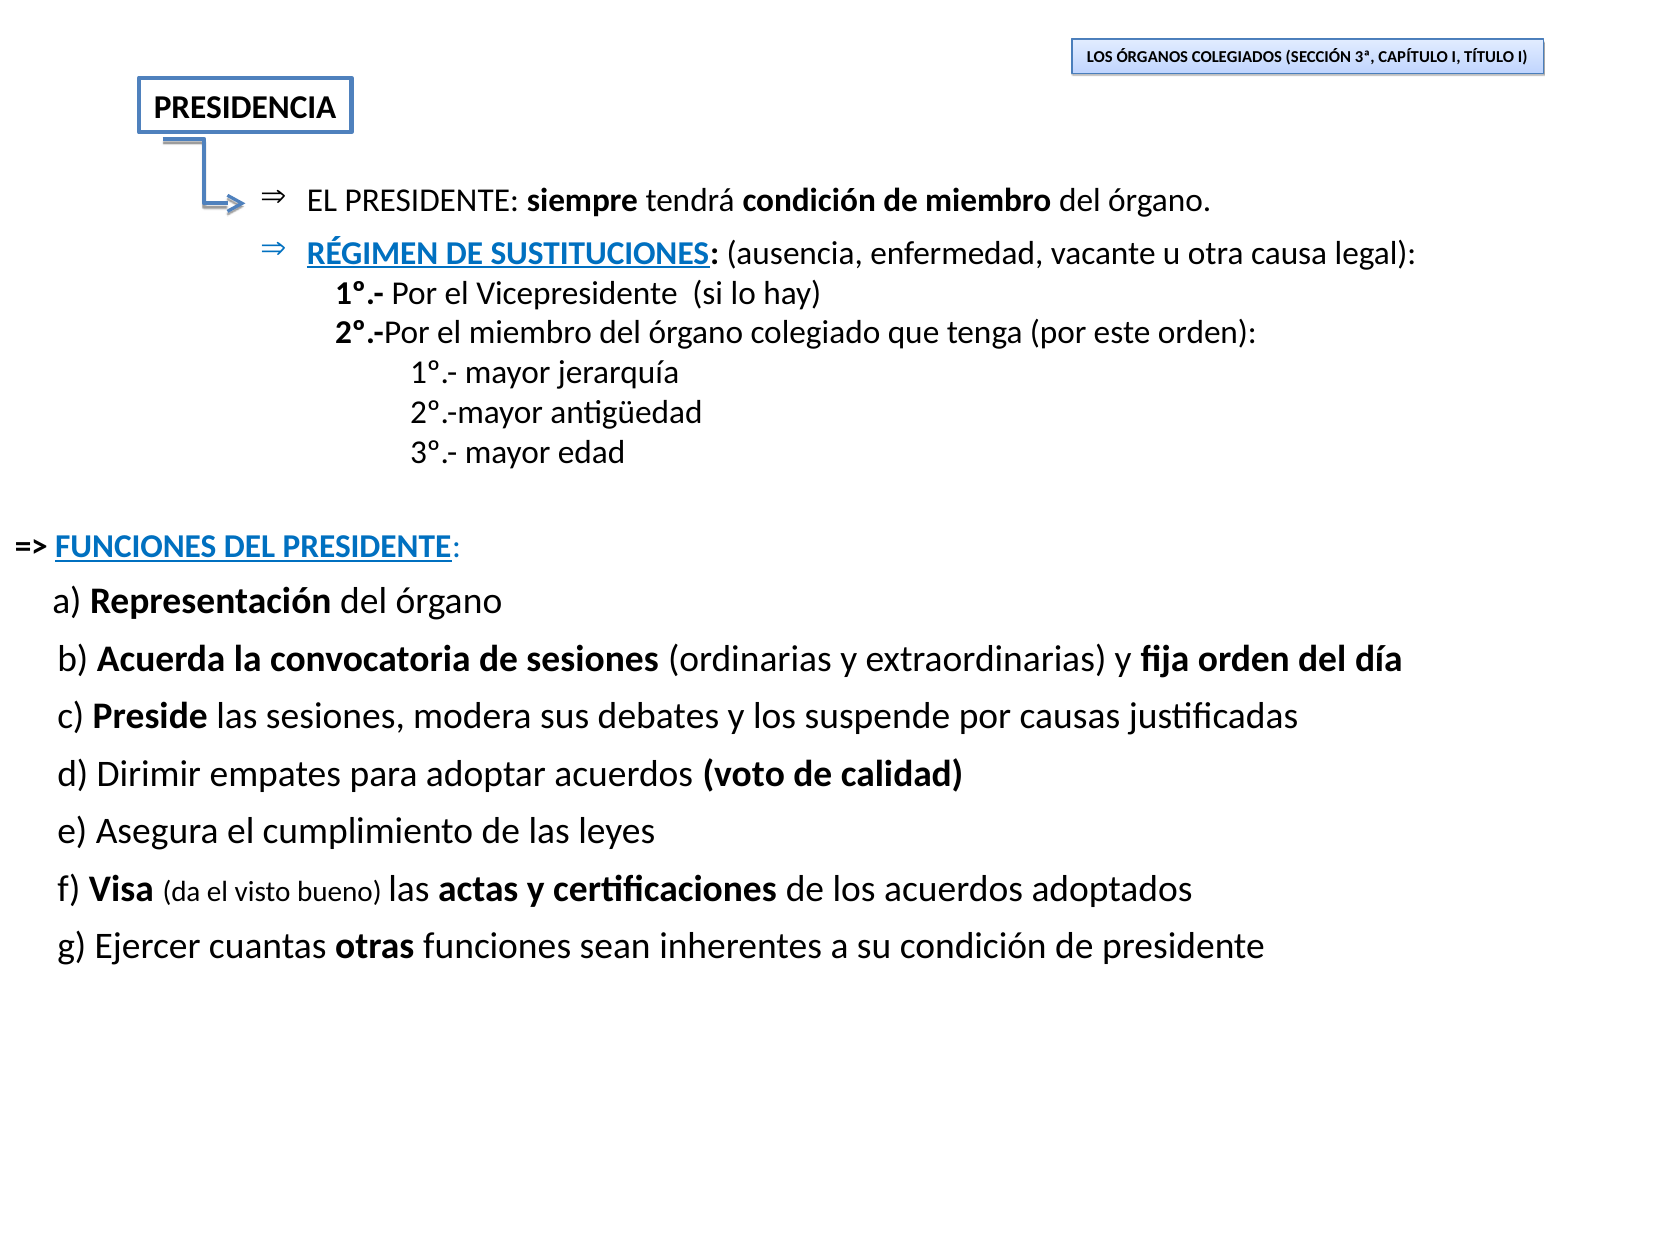

LOS ÓRGANOS COLEGIADOS (SECCIÓN 3ª, CAPÍTULO I, TÍTULO I)
PRESIDENCIA
EL PRESIDENTE: siempre tendrá condición de miembro del órgano.
RÉGIMEN DE SUSTITUCIONES: (ausencia, enfermedad, vacante u otra causa legal):
1º.- Por el Vicepresidente (si lo hay)
2º.-Por el miembro del órgano colegiado que tenga (por este orden):
1º.- mayor jerarquía
2º.-mayor antigüedad
3º.- mayor edad
=> FUNCIONES DEL PRESIDENTE:
 a) Representación del órgano
 b) Acuerda la convocatoria de sesiones (ordinarias y extraordinarias) y fija orden del día
 c) Preside las sesiones, modera sus debates y los suspende por causas justificadas
 d) Dirimir empates para adoptar acuerdos (voto de calidad)
 e) Asegura el cumplimiento de las leyes
 f) Visa (da el visto bueno) las actas y certificaciones de los acuerdos adoptados
 g) Ejercer cuantas otras funciones sean inherentes a su condición de presidente